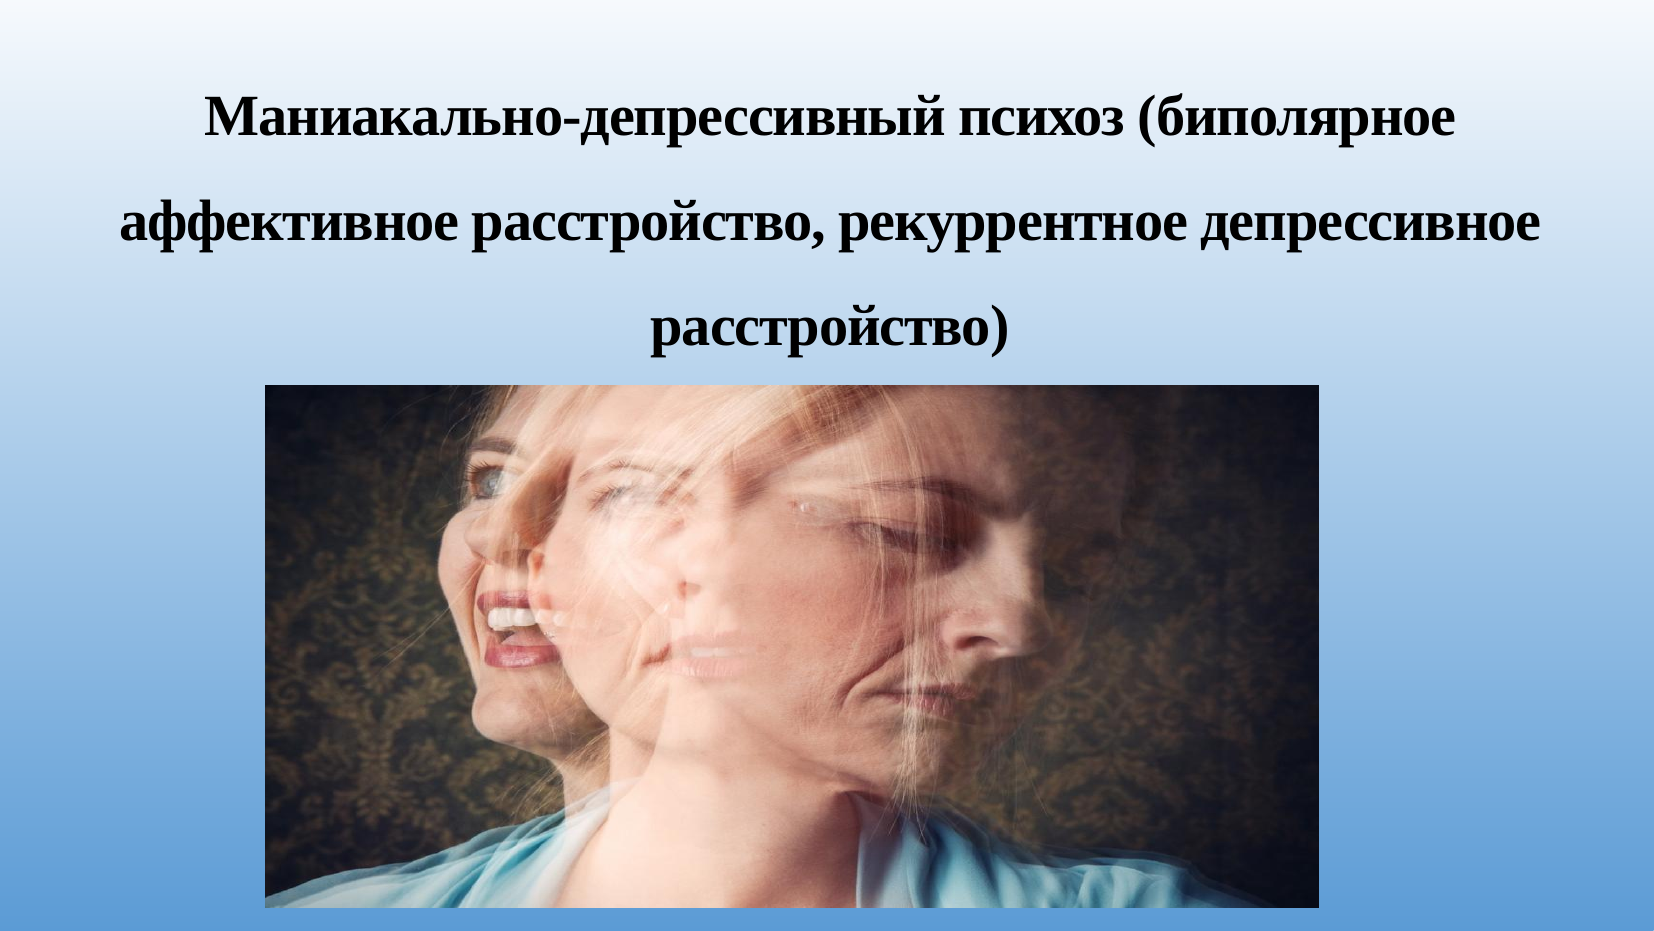

# Маниакально-депрессивный психоз (биполярное аффективное расстройство, рекуррентное депрессивное расстройство)